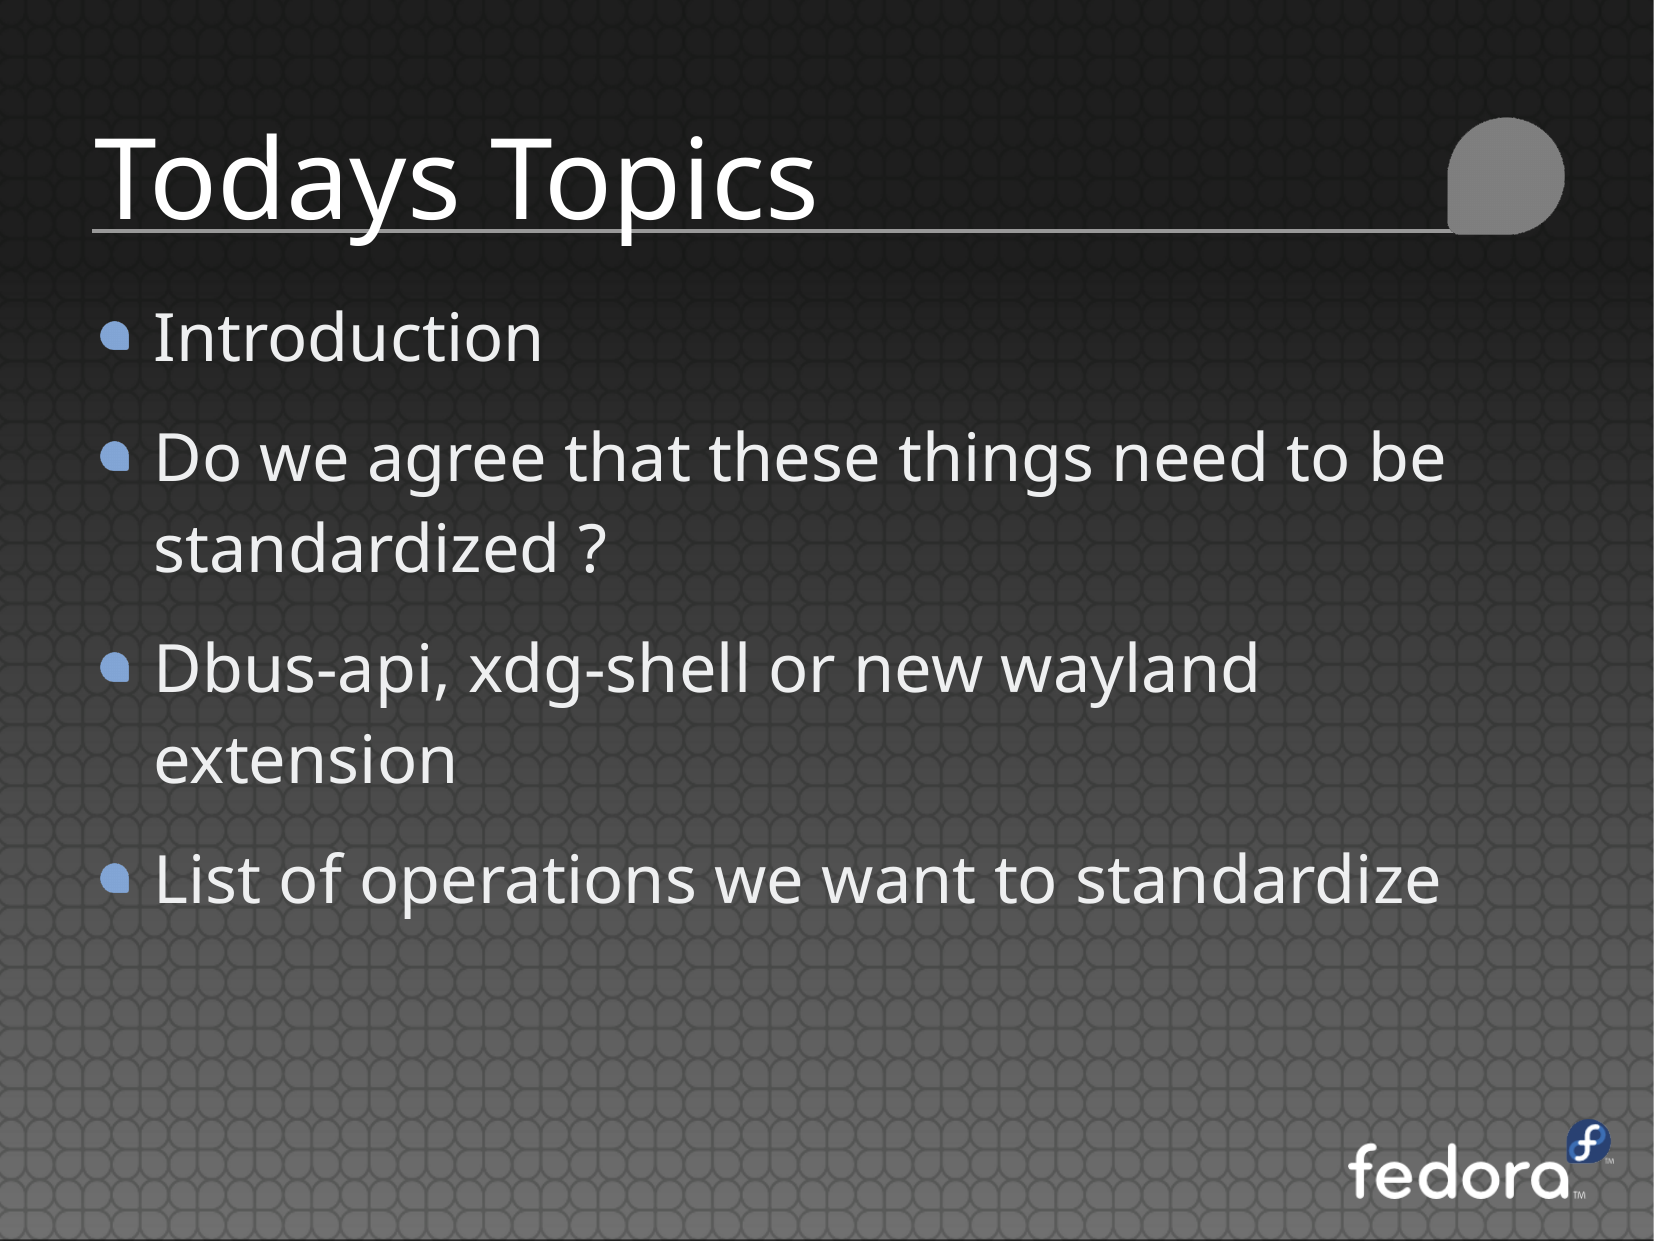

Todays Topics
# Introduction
Do we agree that these things need to be standardized ?
Dbus-api, xdg-shell or new wayland extension
List of operations we want to standardize